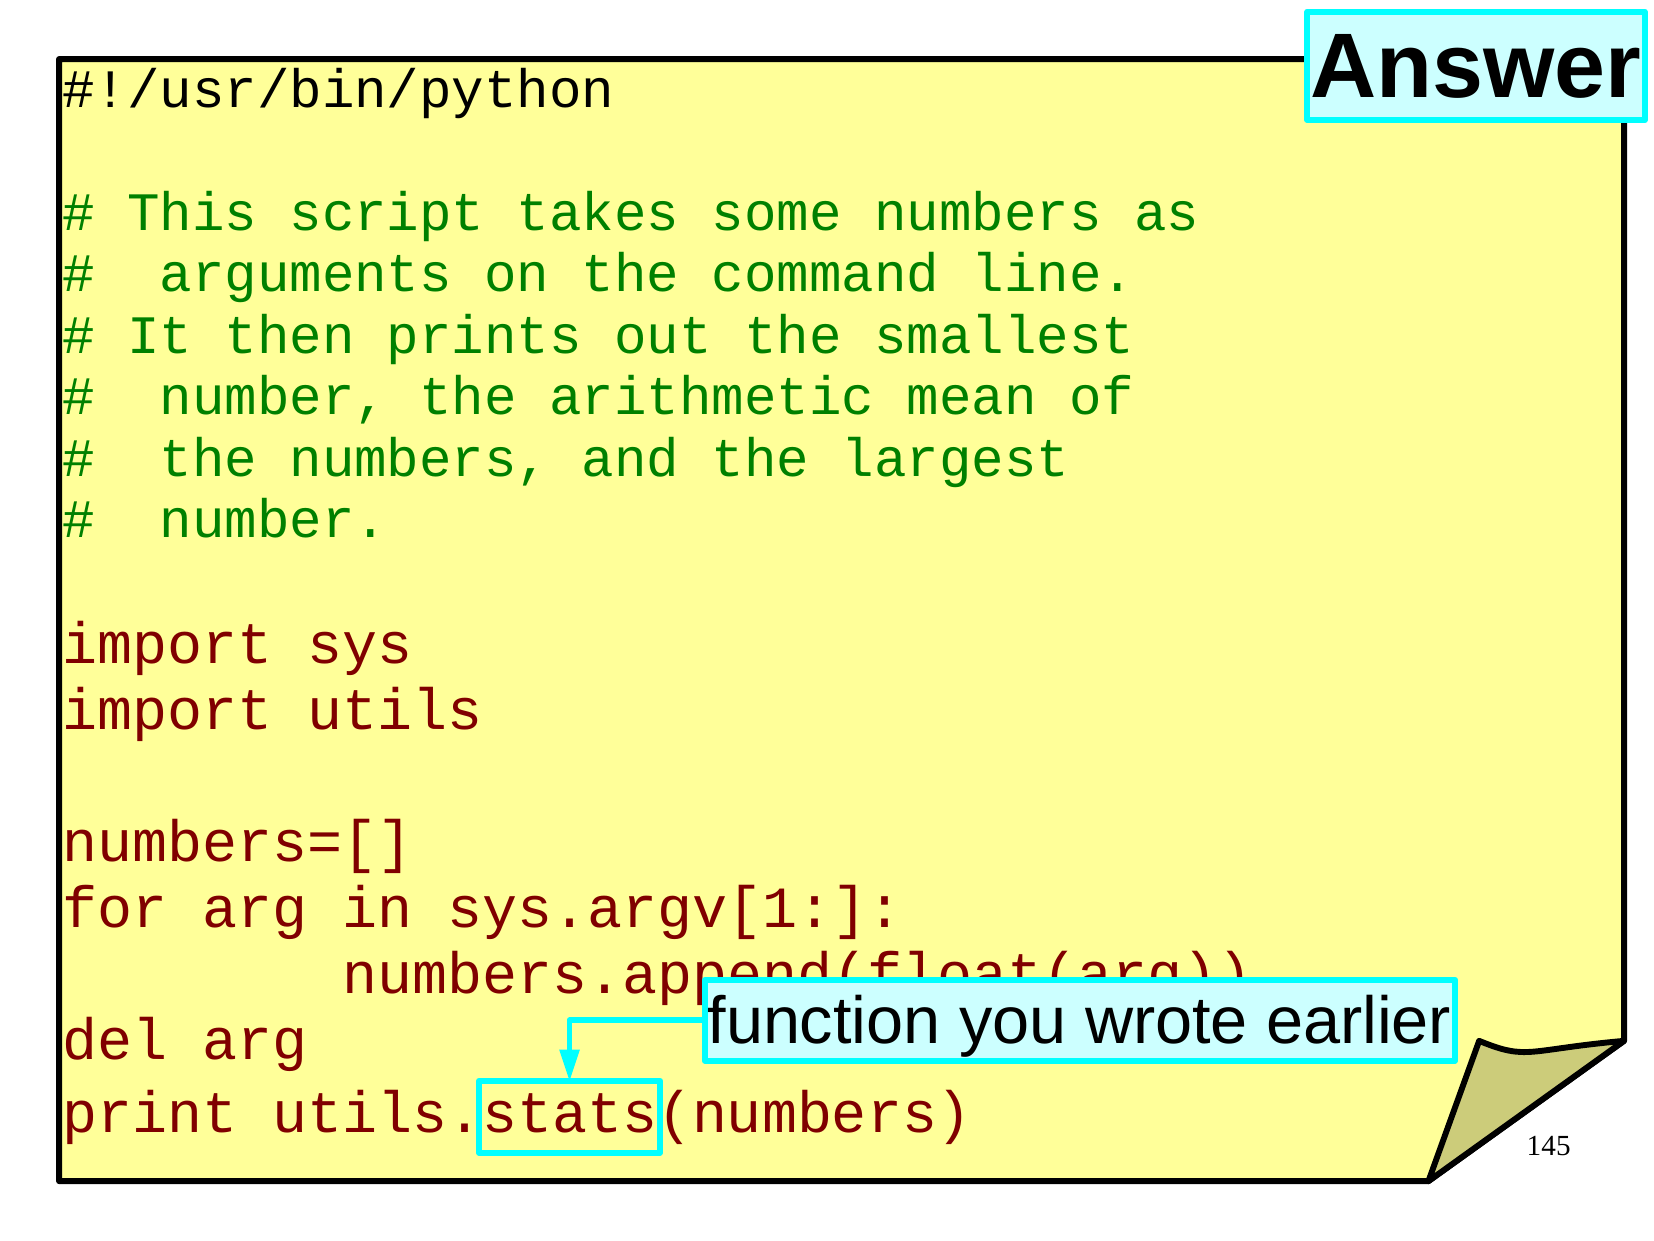

Answer
#!/usr/bin/python
# This script takes some numbers as
# arguments on the command line.
# It then prints out the smallest
# number, the arithmetic mean of
# the numbers, and the largest
# number.
import sys
import utils
numbers=[]
for arg in sys.argv[1:]:
 numbers.append(float(arg))
del arg
function you wrote earlier
print utils.
stats
(numbers)
145